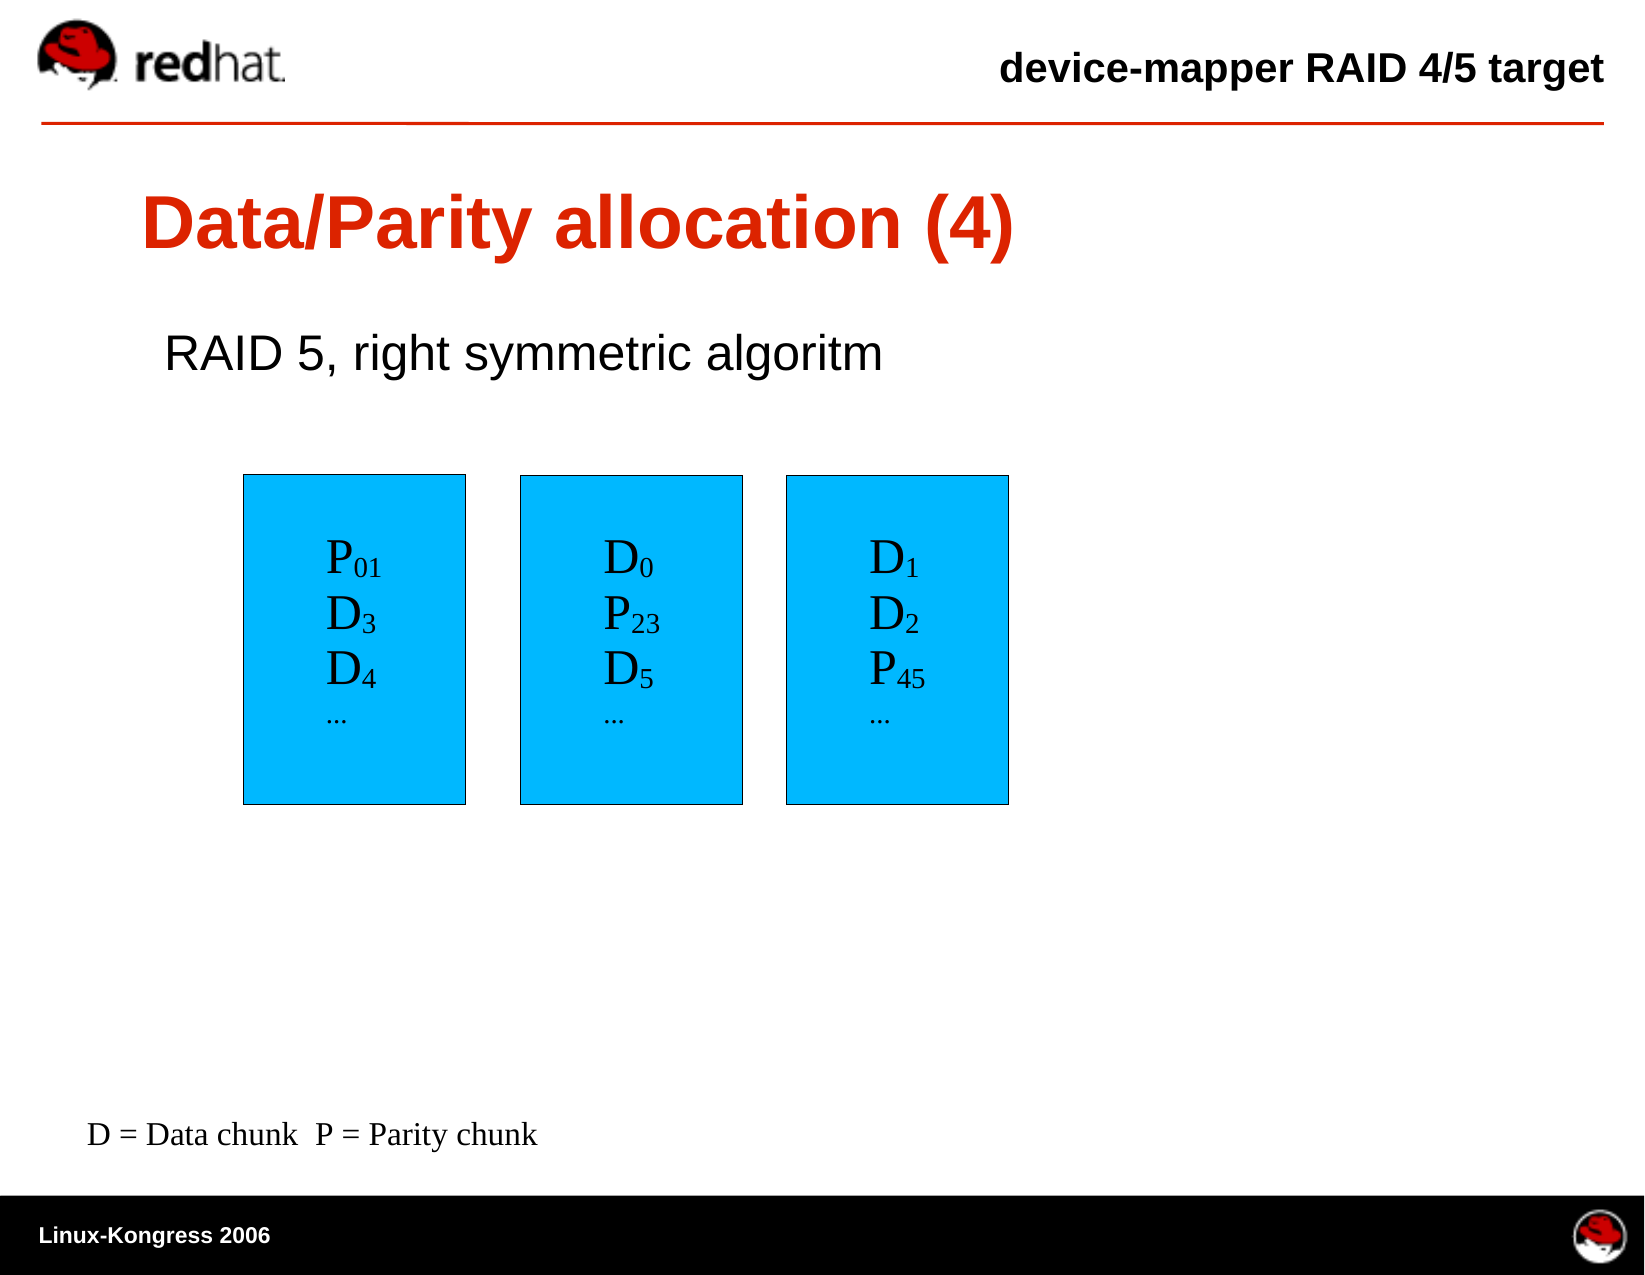

device-mapper RAID 4/5 target
Data/Parity allocation (4)
 RAID 5, right symmetric algoritm
P01
D3
D4
...
D0
P23
D5
...
D1
D2
P45
...
D = Data chunk P = Parity chunk
Linux-Kongress 2006